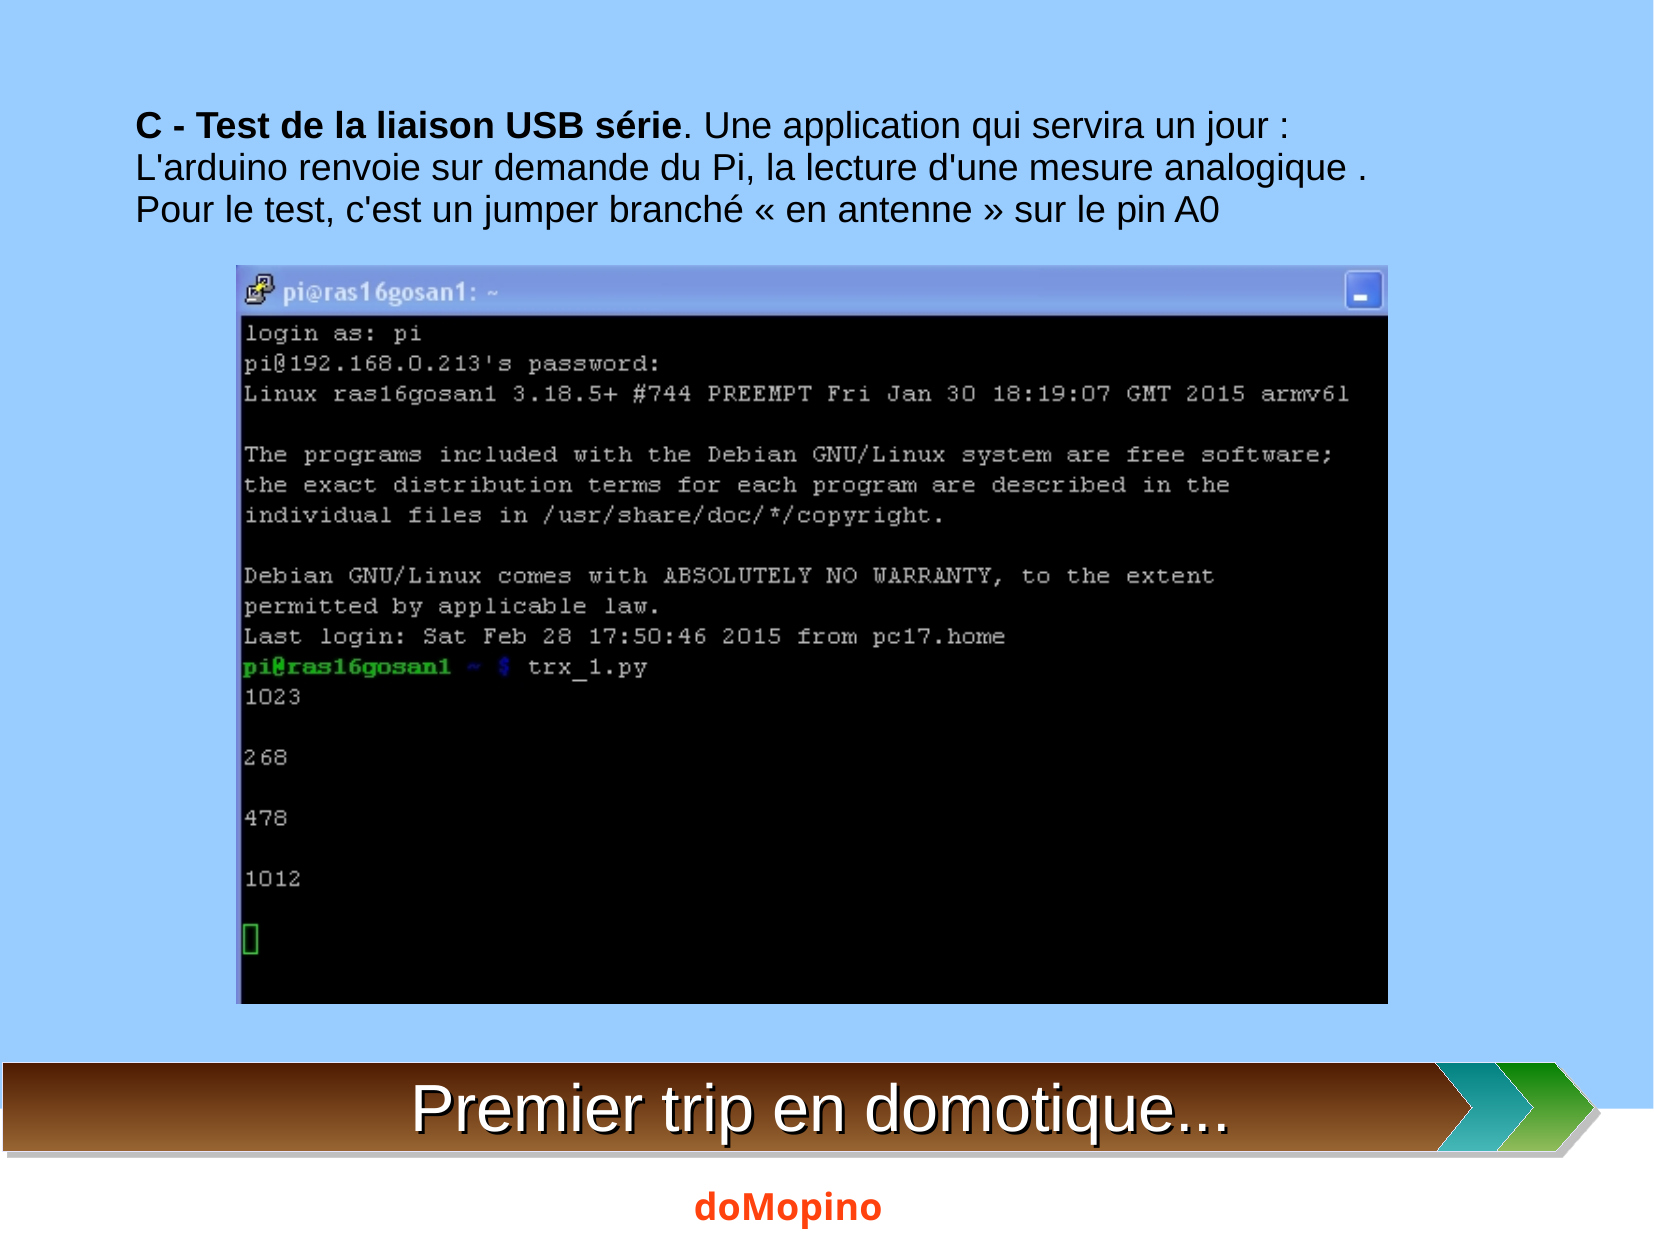

C - Test de la liaison USB série. Une application qui servira un jour :
L'arduino renvoie sur demande du Pi, la lecture d'une mesure analogique .
Pour le test, c'est un jumper branché « en antenne » sur le pin A0
# Premier trip en domotique...
doMopino